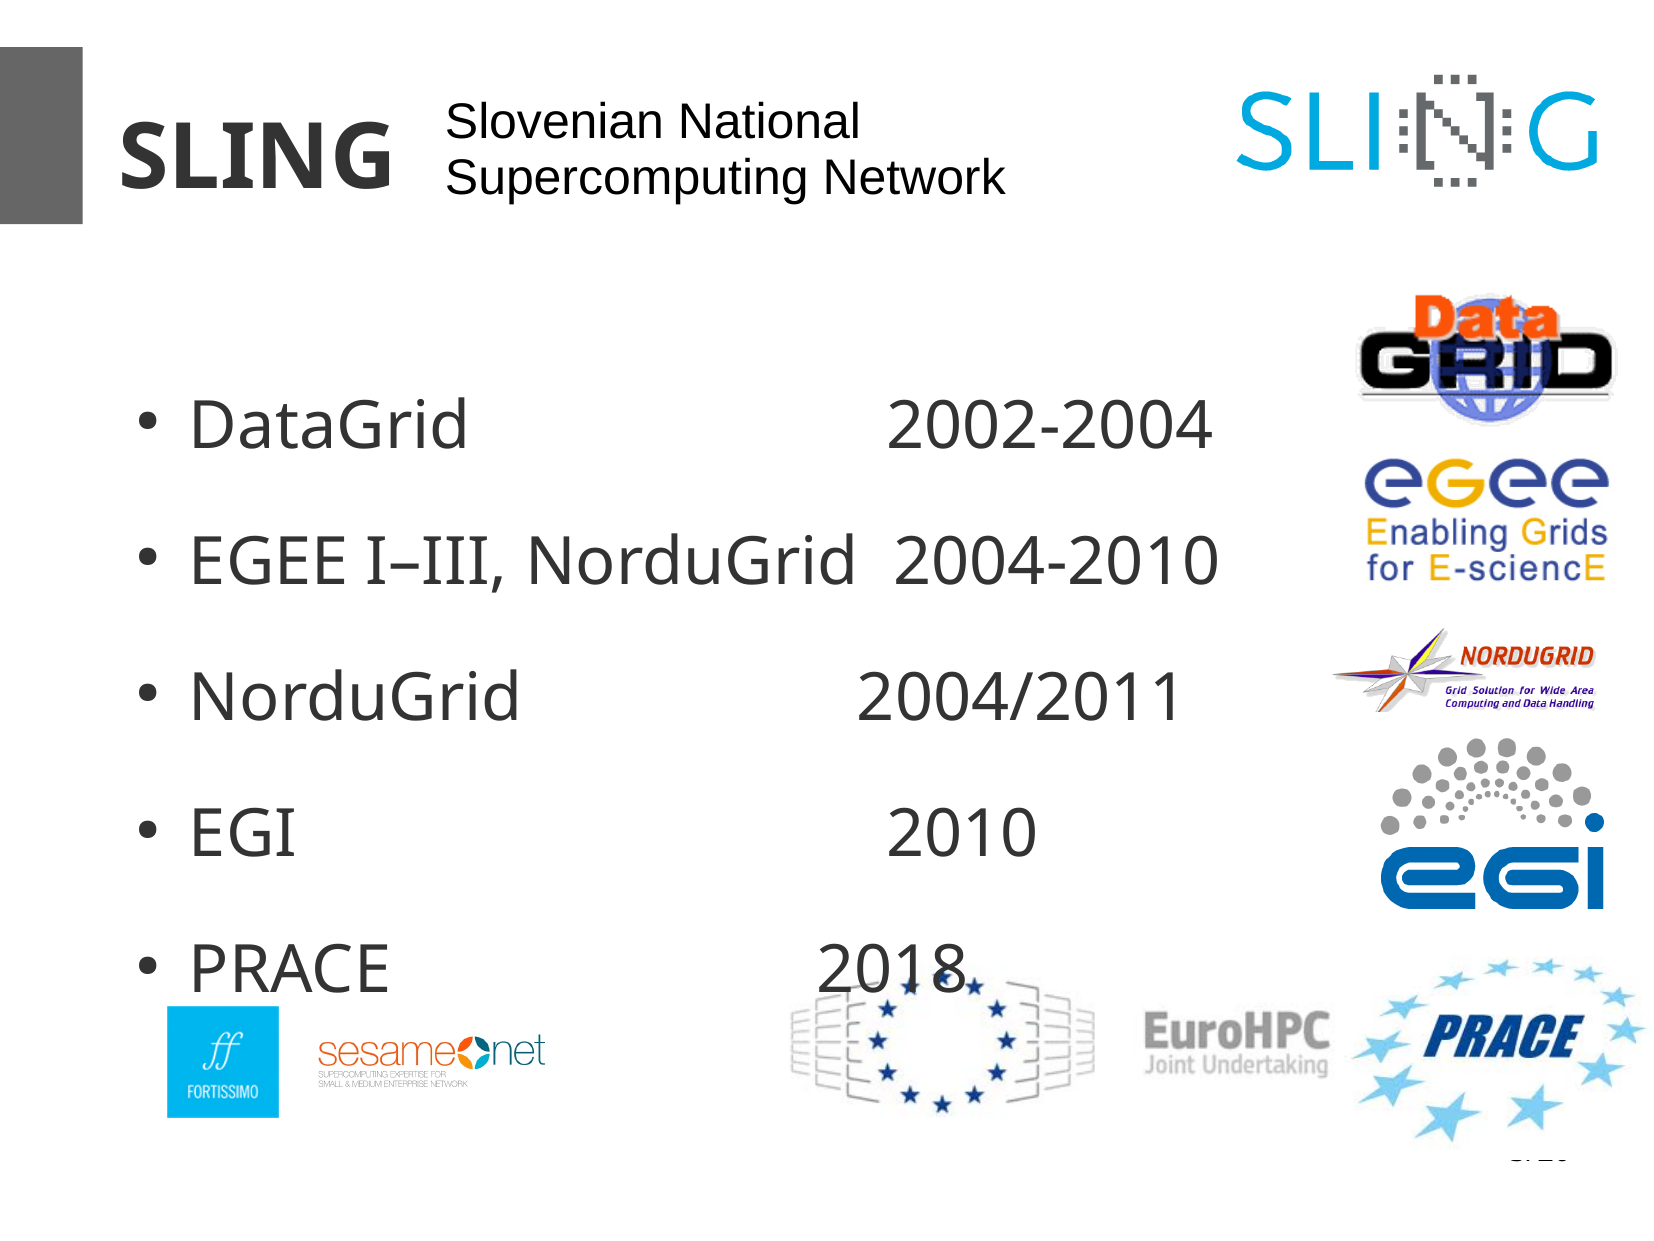

# SLING
Slovenian National
Supercomputing Network
DataGrid	 			 2002-2004
EGEE I–III, NorduGrid 2004-2010
NorduGrid 	 2004/2011
EGI 						 2010
PRACE 2018
3